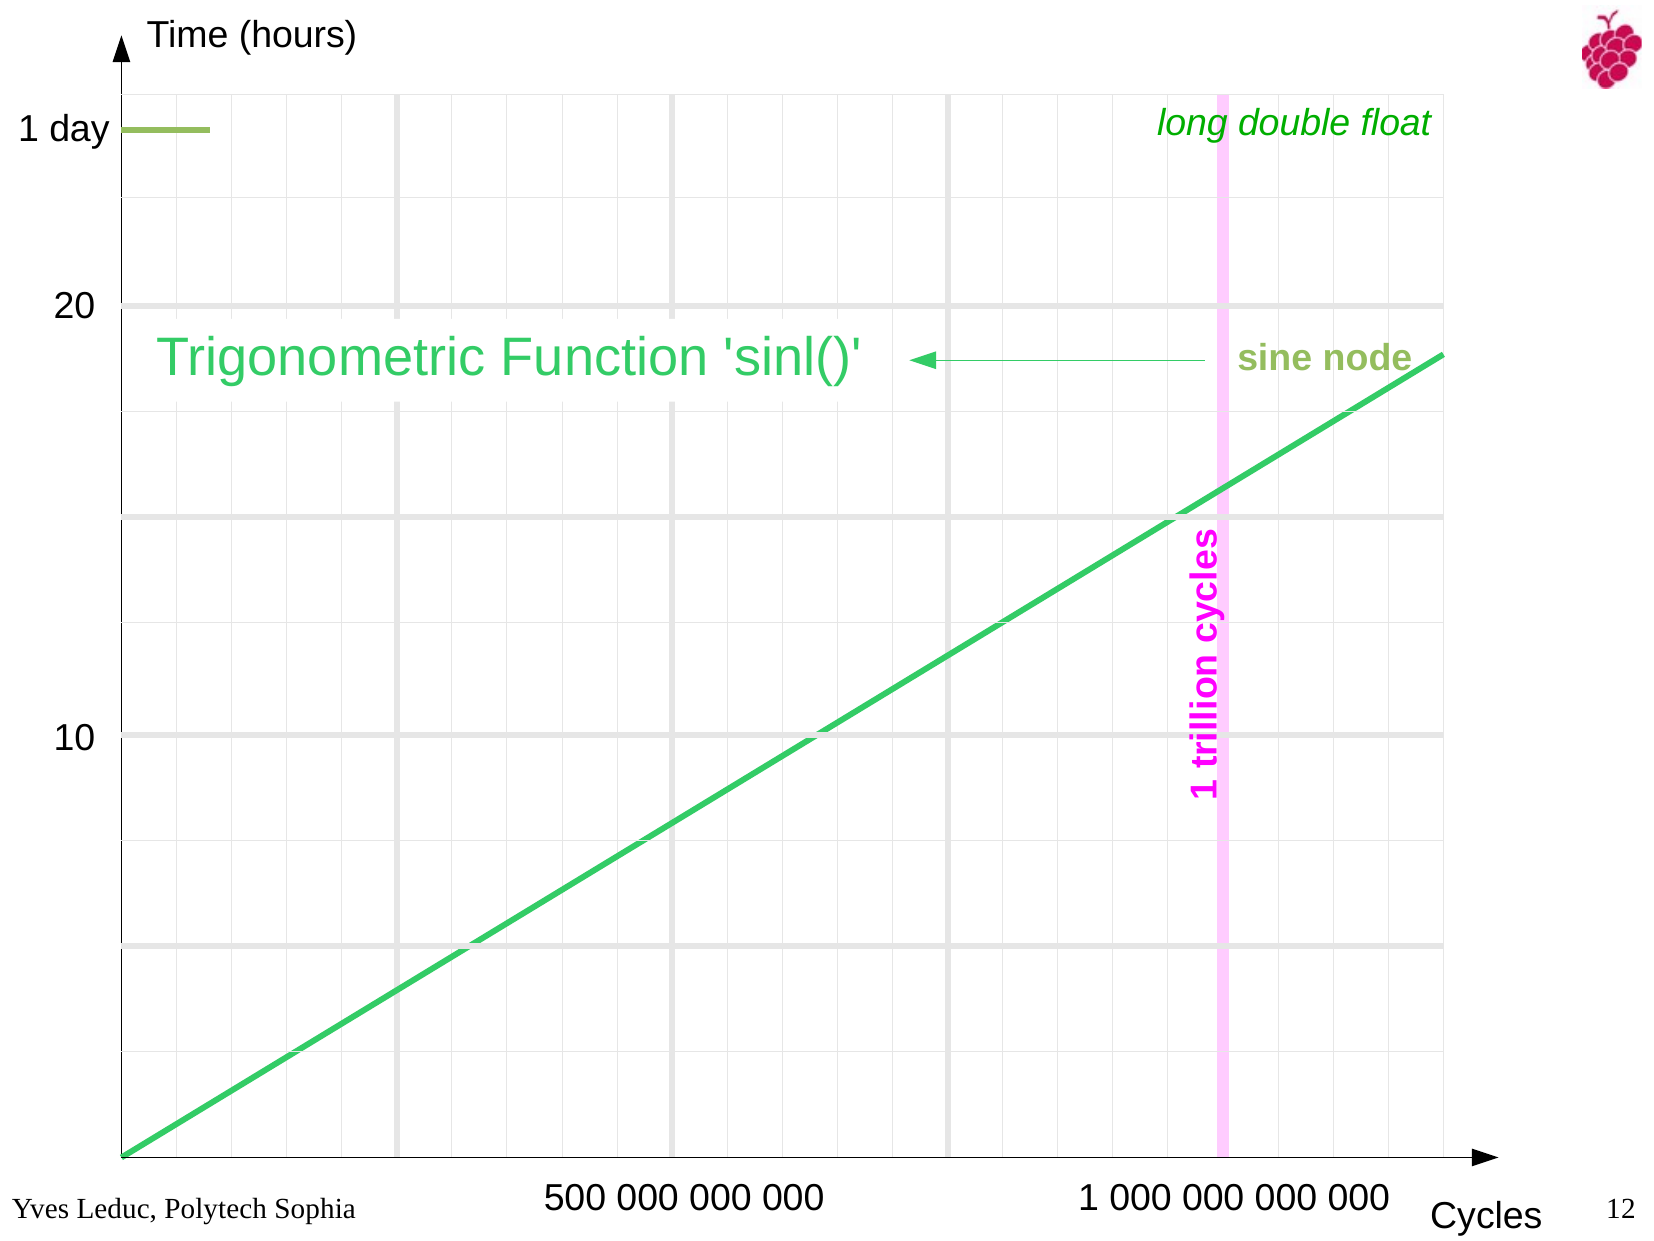

Time (hours)
long double float
1 day
20
Trigonometric Function 'sinl()'
sine node
1 trillion cycles
10
500 000 000 000
1 000 000 000 000
Cycles
Yves Leduc, Polytech Sophia
12